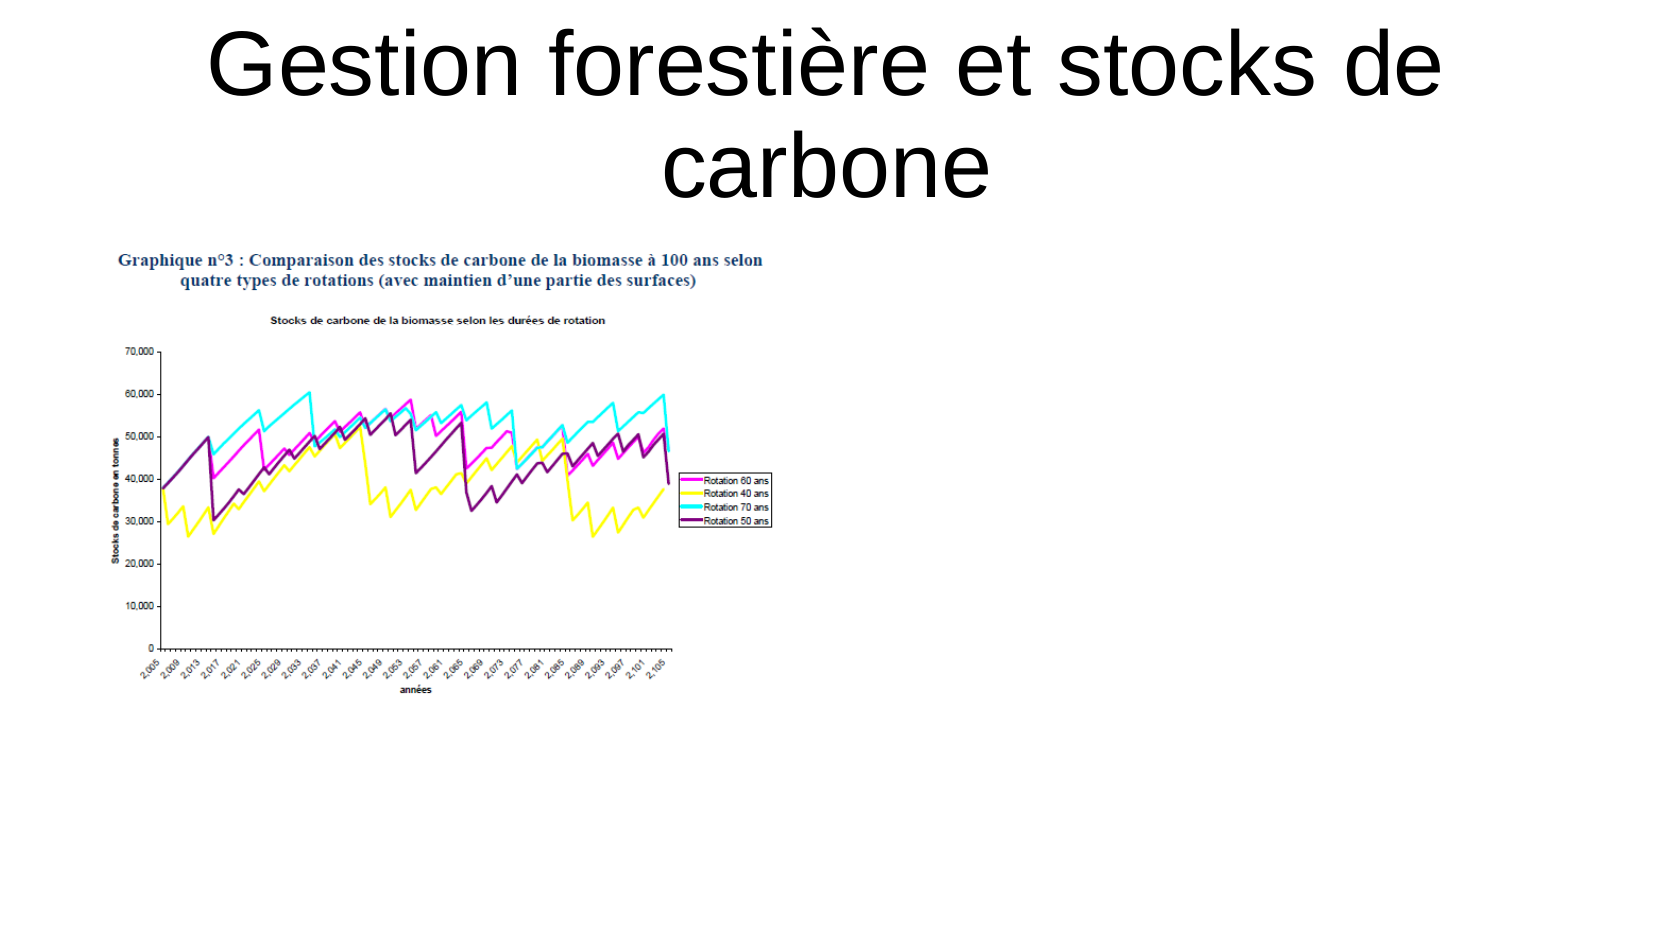

# Gestion forestière et stocks de carbone